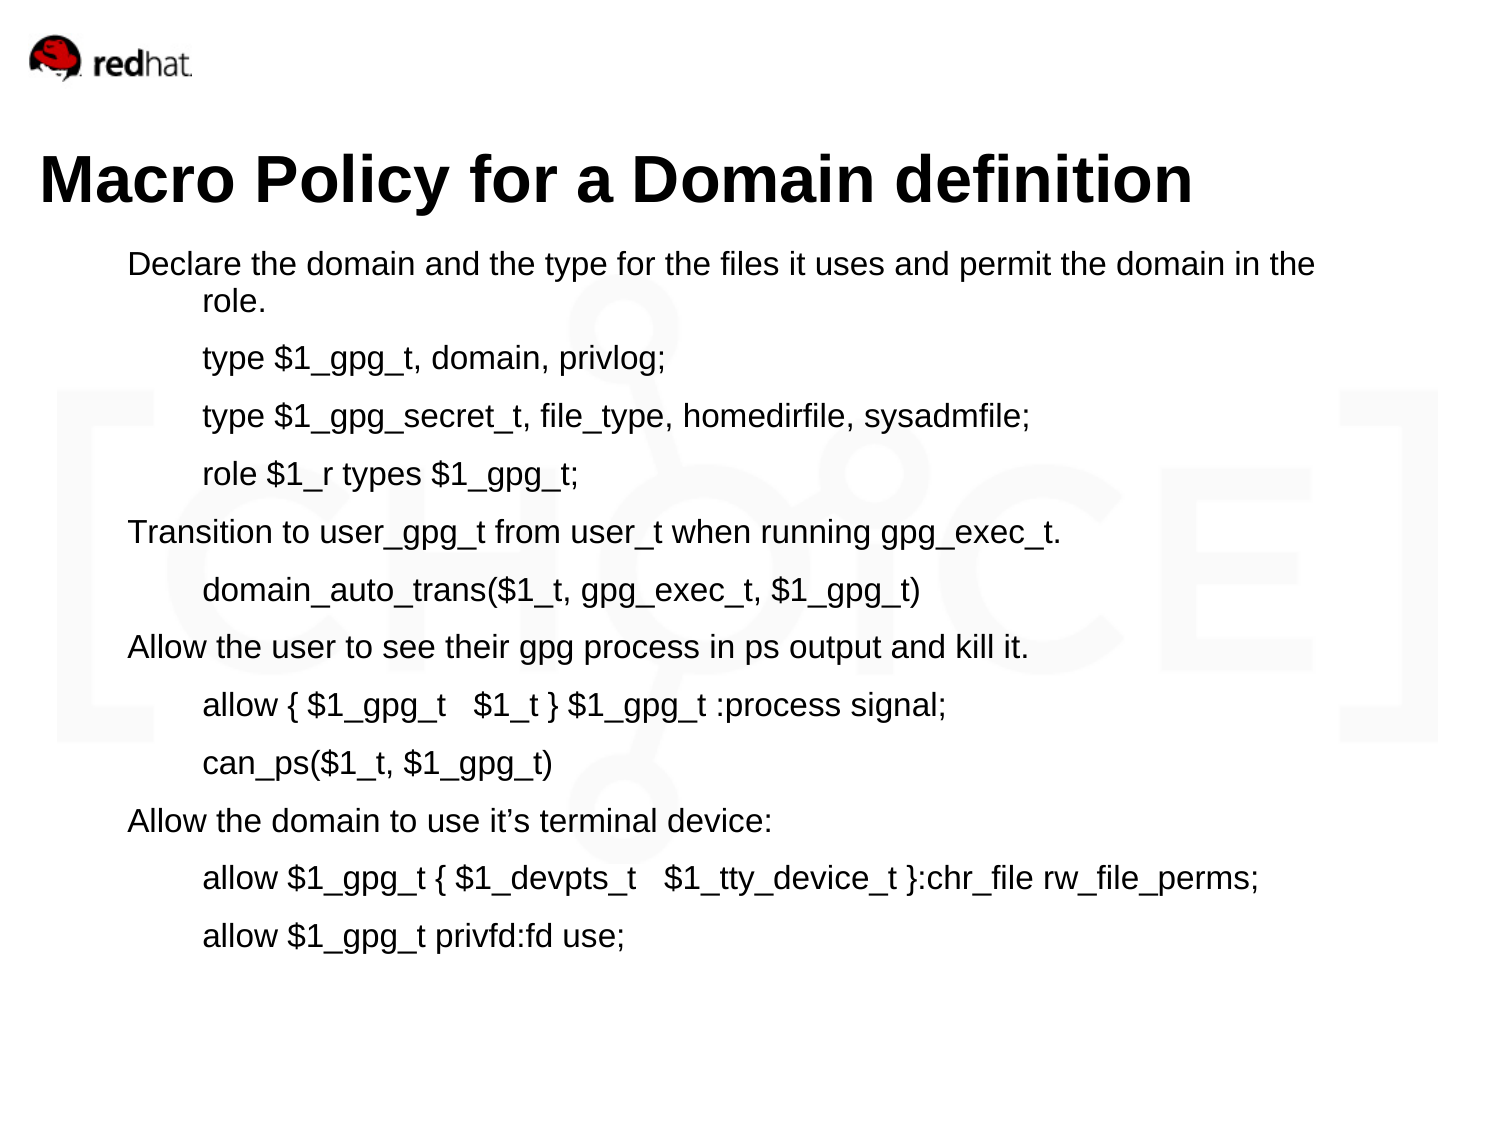

# Macro Policy for a Domain definition
Declare the domain and the type for the files it uses and permit the domain in the role.
	type $1_gpg_t, domain, privlog;
	type $1_gpg_secret_t, file_type, homedirfile, sysadmfile;
	role $1_r types $1_gpg_t;
Transition to user_gpg_t from user_t when running gpg_exec_t.
	domain_auto_trans($1_t, gpg_exec_t, $1_gpg_t)
Allow the user to see their gpg process in ps output and kill it.
	allow { $1_gpg_t $1_t } $1_gpg_t :process signal;
	can_ps($1_t, $1_gpg_t)
Allow the domain to use it’s terminal device:
	allow $1_gpg_t { $1_devpts_t $1_tty_device_t }:chr_file rw_file_perms;
	allow $1_gpg_t privfd:fd use;